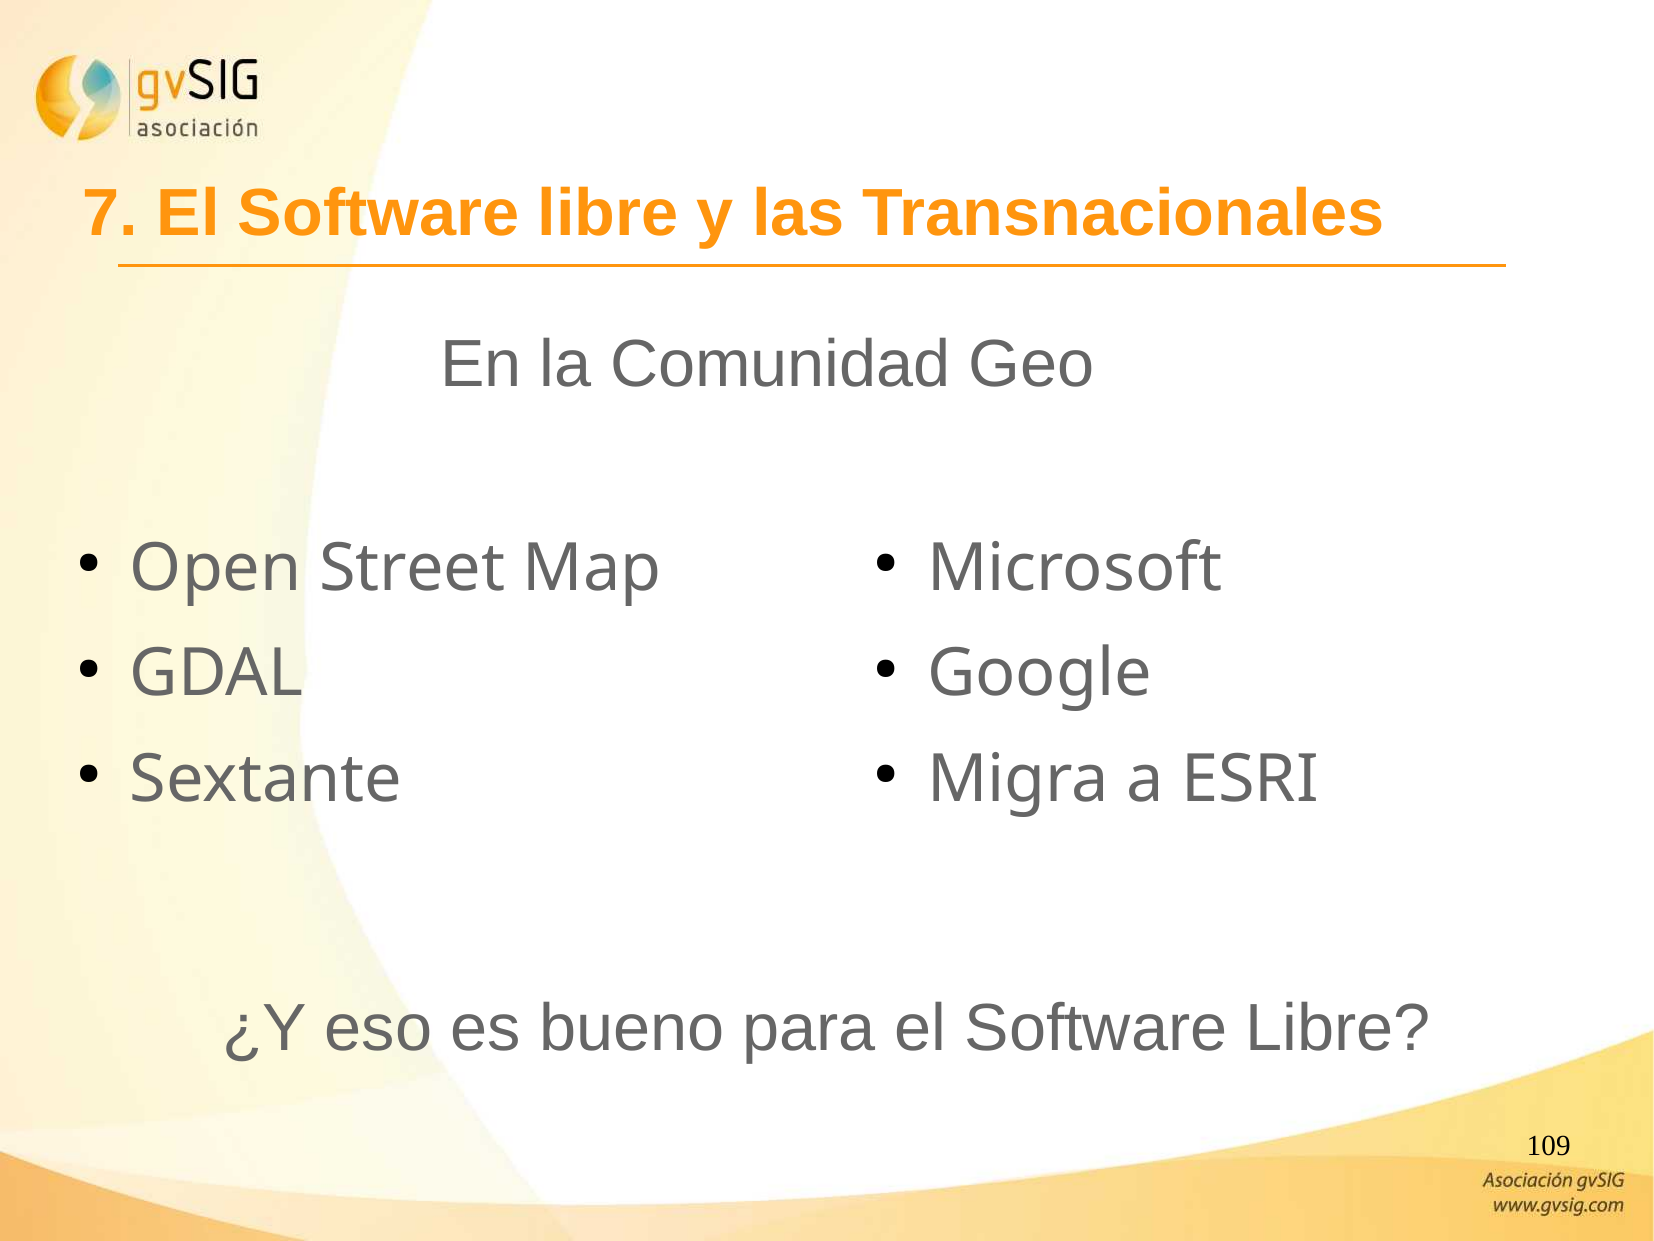

# 7. El Software libre y las Transnacionales
En la Comunidad Geo
Open Street Map
GDAL
Sextante
Microsoft
Google
Migra a ESRI
¿Y eso es bueno para el Software Libre?
109